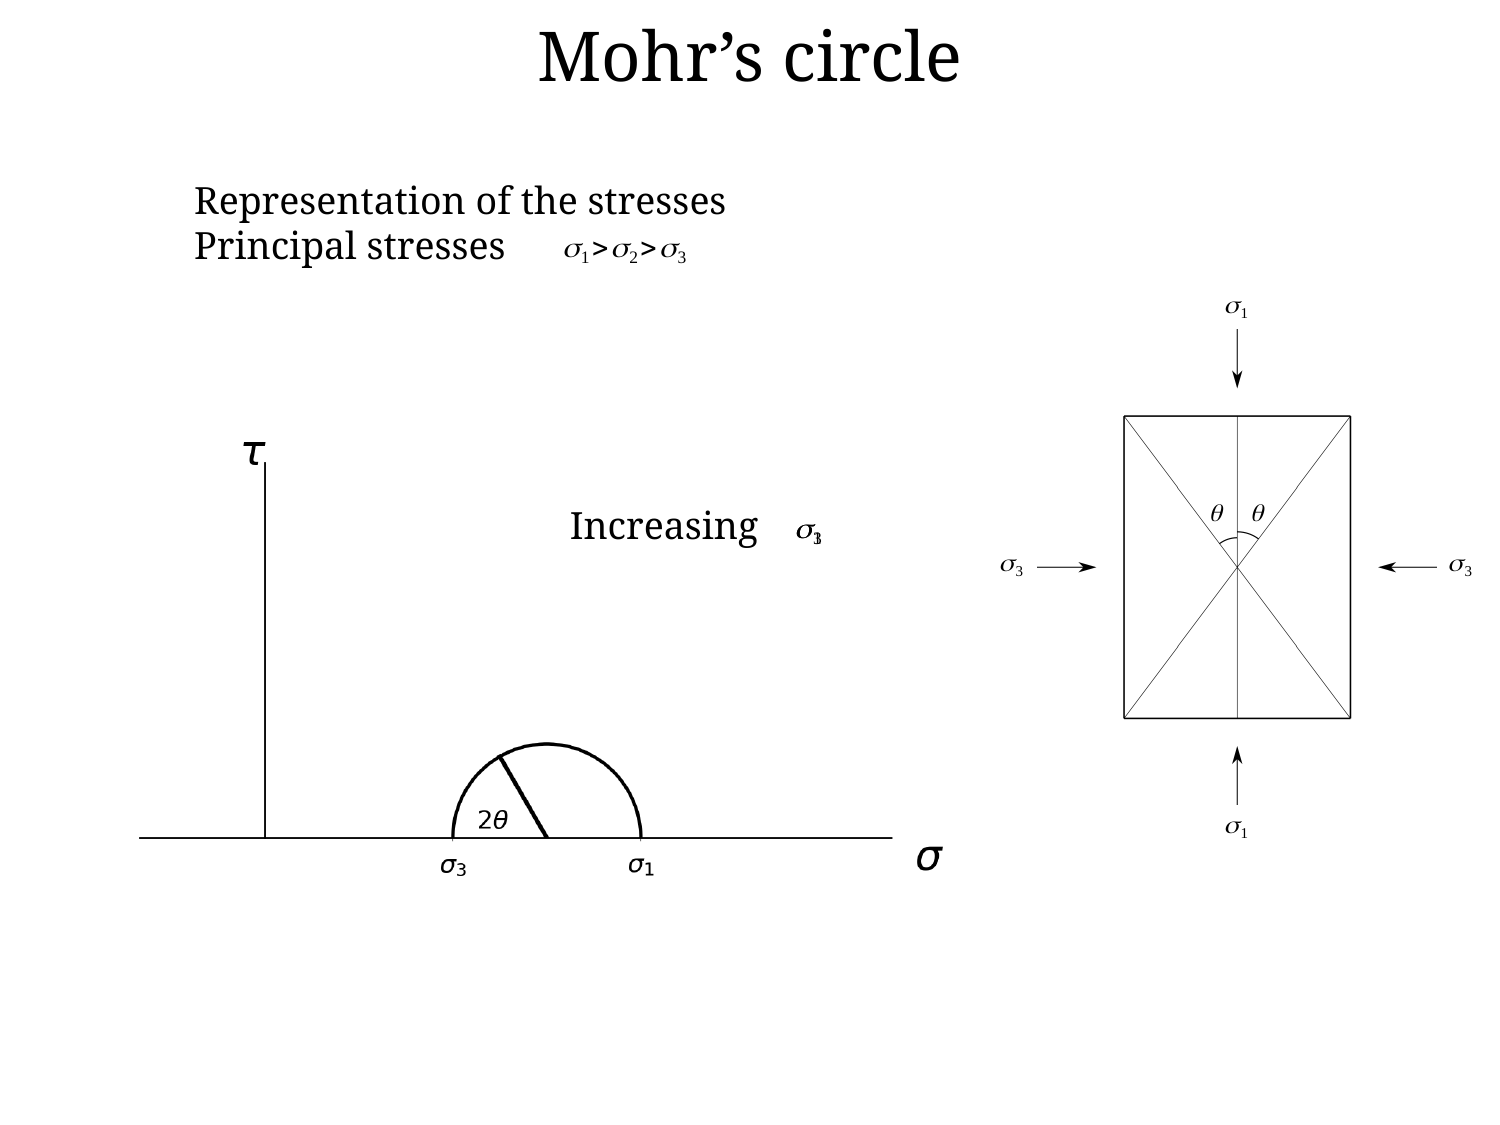

# Mohr’s circle
Representation of the stresses
Principal stresses
Increasing